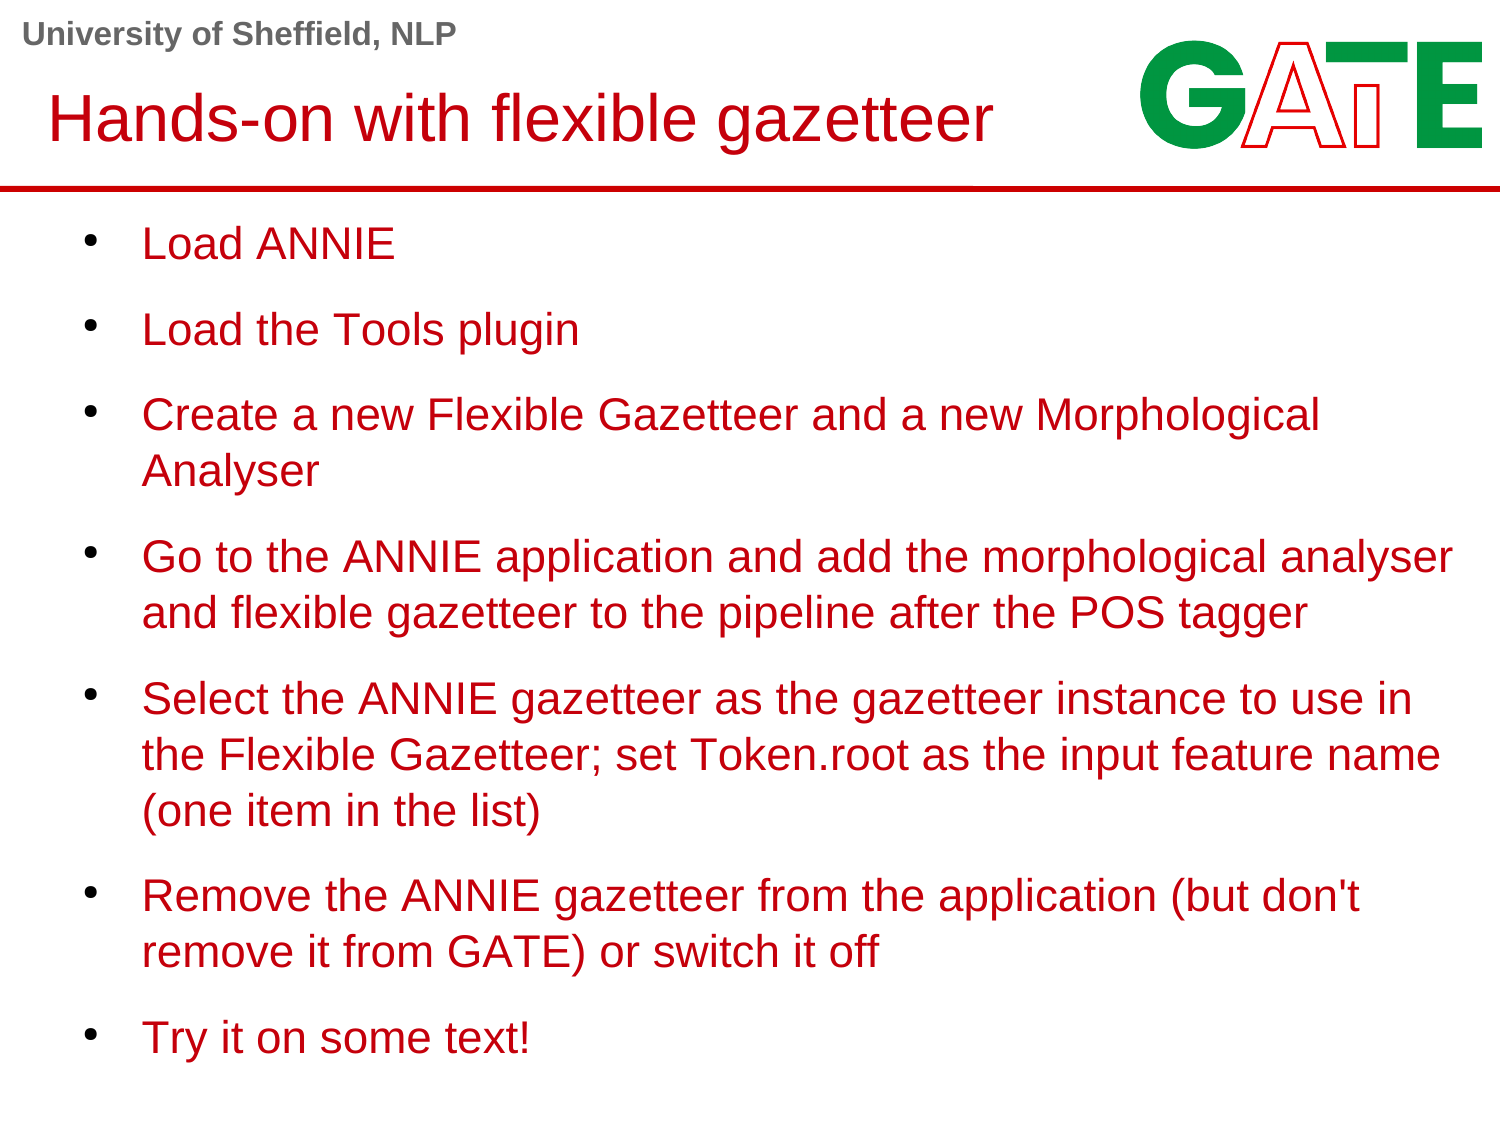

# Hands-on with flexible gazetteer
Load ANNIE
Load the Tools plugin
Create a new Flexible Gazetteer and a new Morphological Analyser
Go to the ANNIE application and add the morphological analyser and flexible gazetteer to the pipeline after the POS tagger
Select the ANNIE gazetteer as the gazetteer instance to use in the Flexible Gazetteer; set Token.root as the input feature name (one item in the list)
Remove the ANNIE gazetteer from the application (but don't remove it from GATE) or switch it off
Try it on some text!